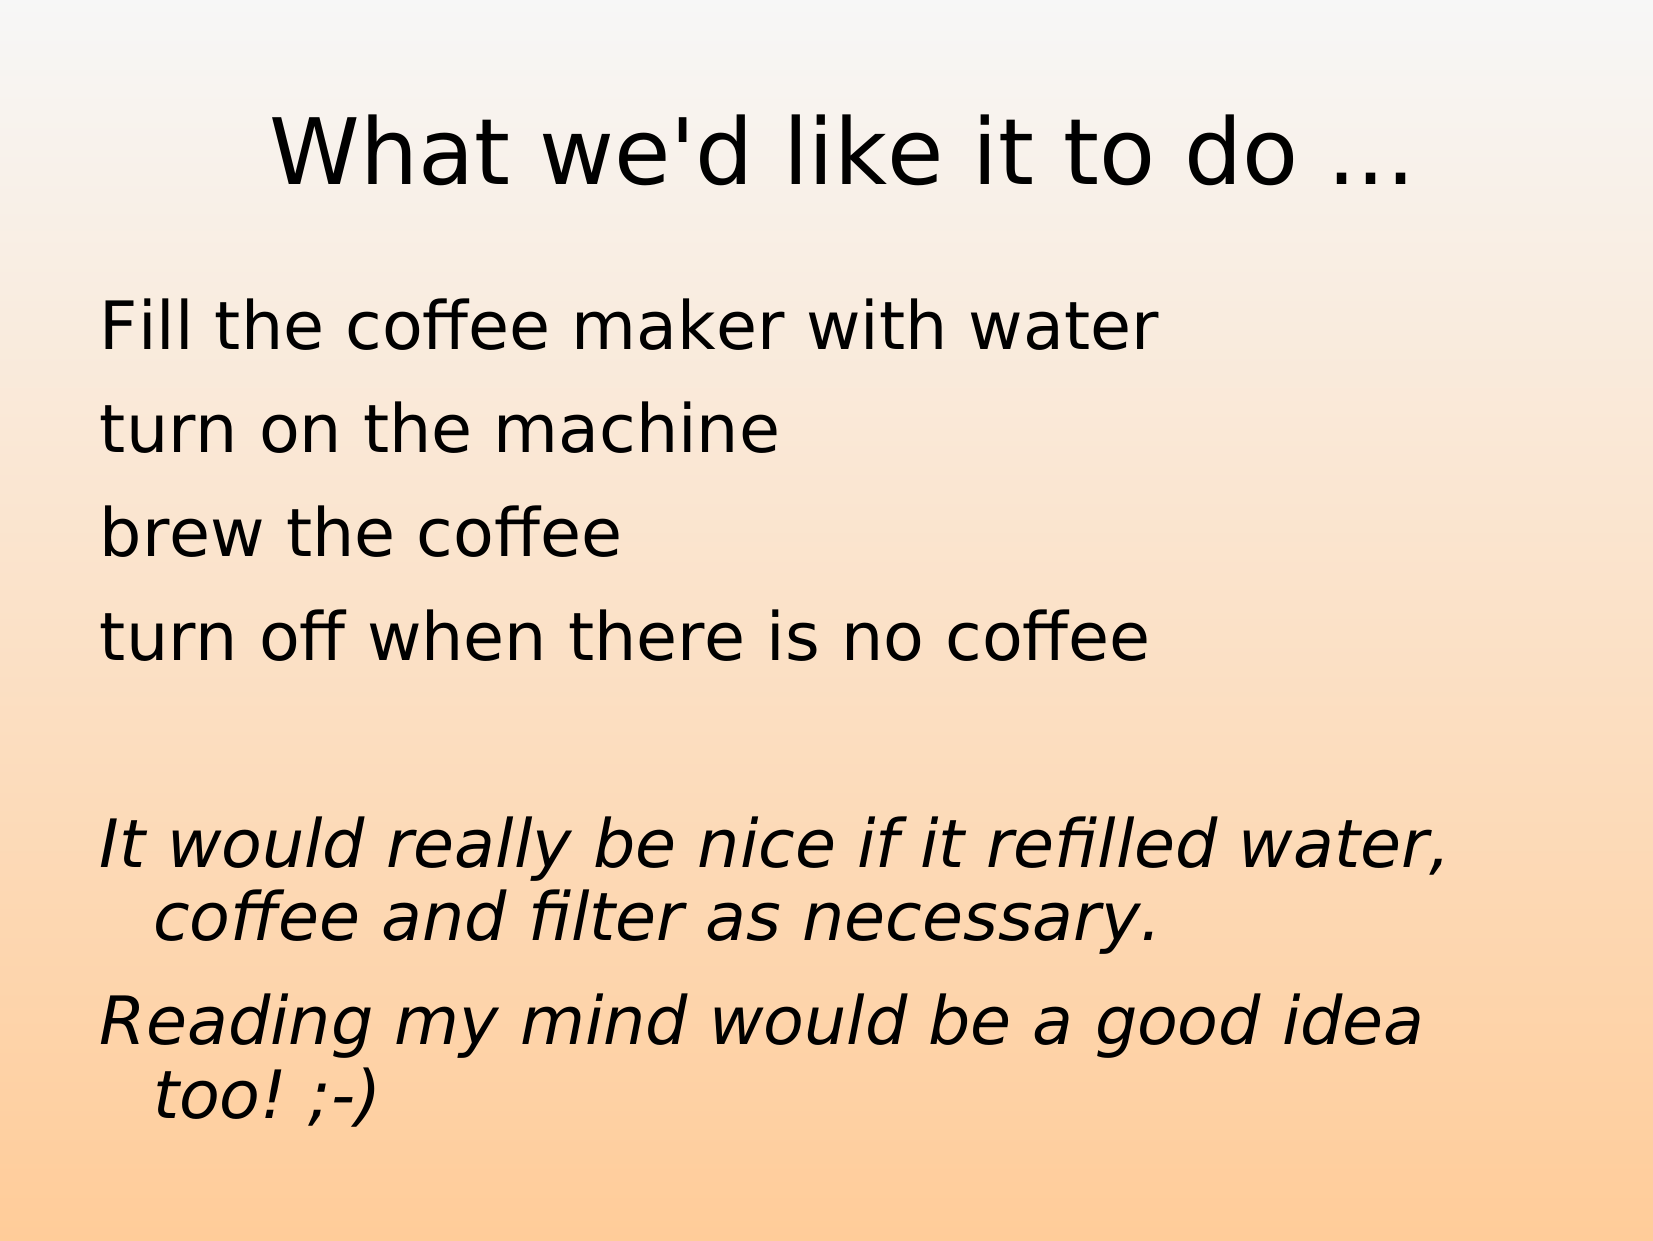

# What we'd like it to do ...
Fill the coffee maker with water
turn on the machine
brew the coffee
turn off when there is no coffee
It would really be nice if it refilled water, coffee and filter as necessary.
Reading my mind would be a good idea too! ;-)